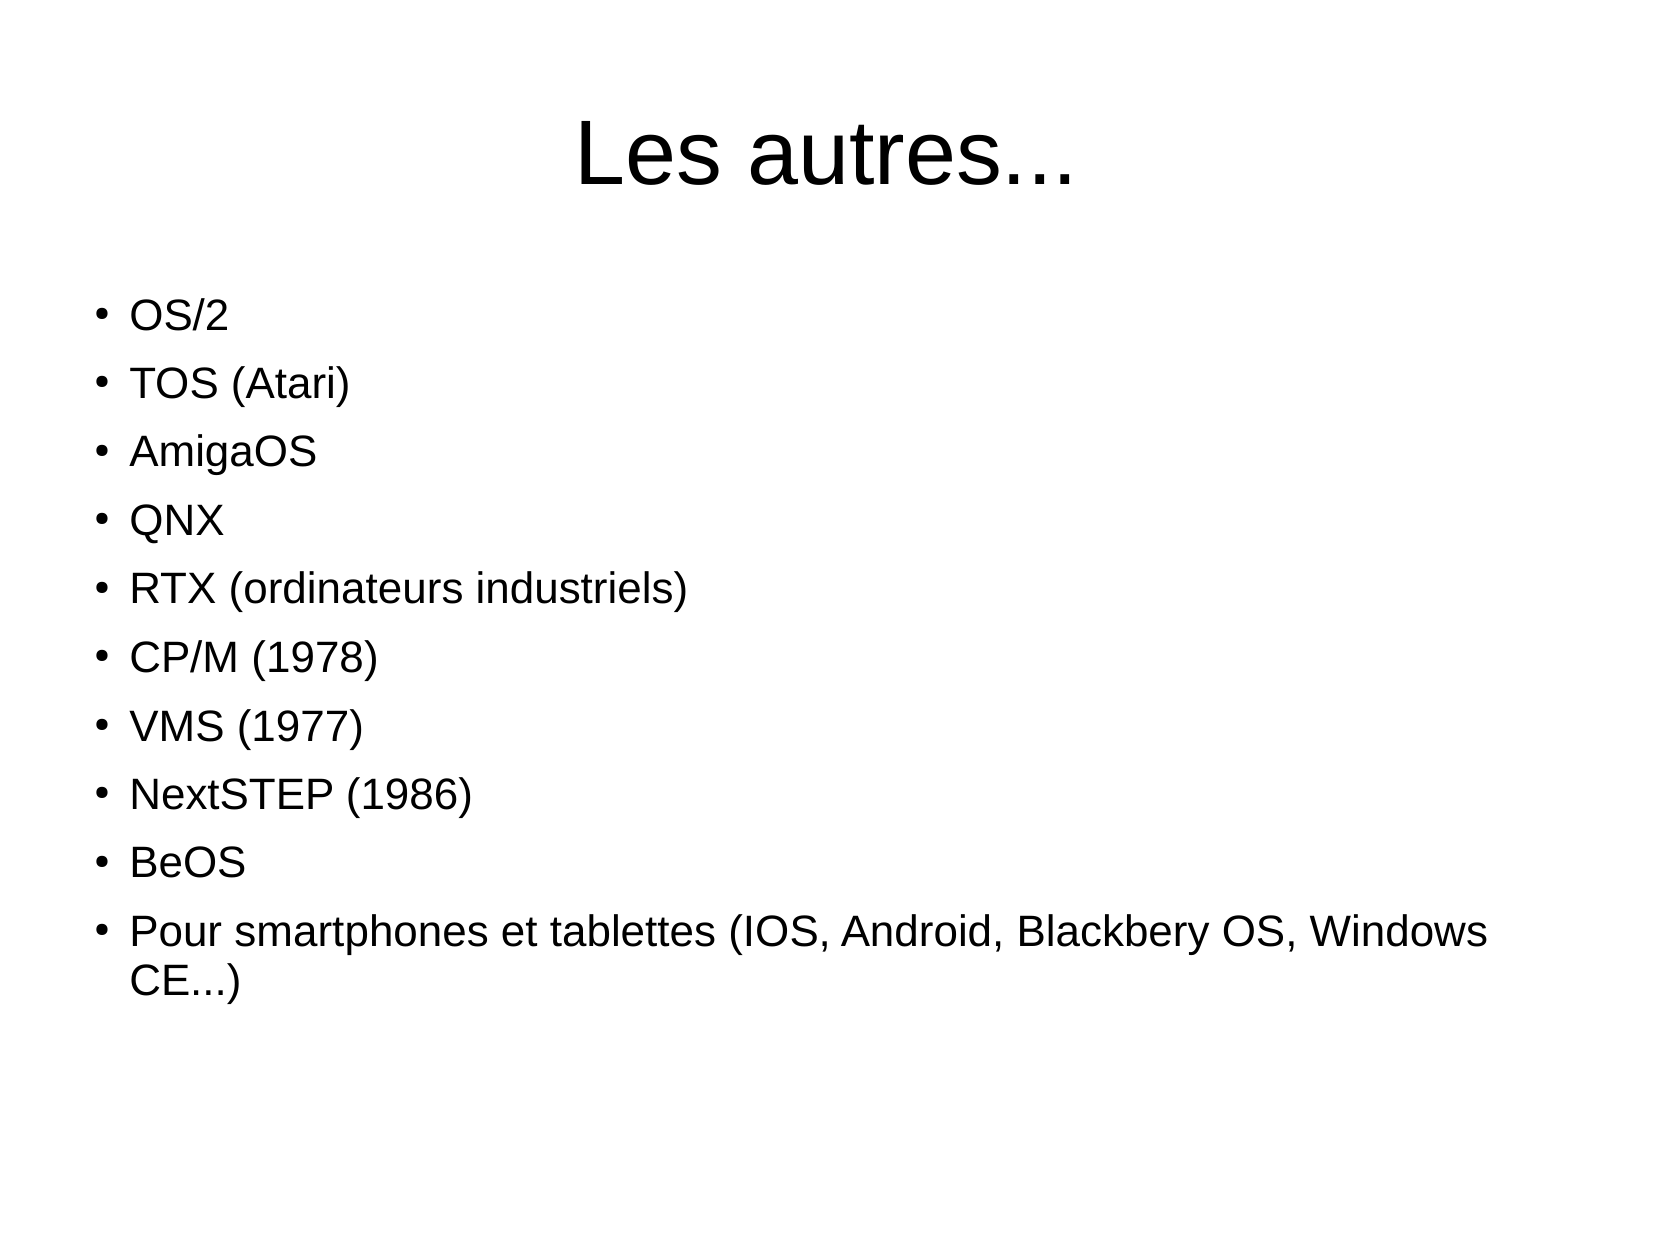

# Les autres...
OS/2
TOS (Atari)
AmigaOS
QNX
RTX (ordinateurs industriels)
CP/M (1978)
VMS (1977)
NextSTEP (1986)
BeOS
Pour smartphones et tablettes (IOS, Android, Blackbery OS, Windows CE...)